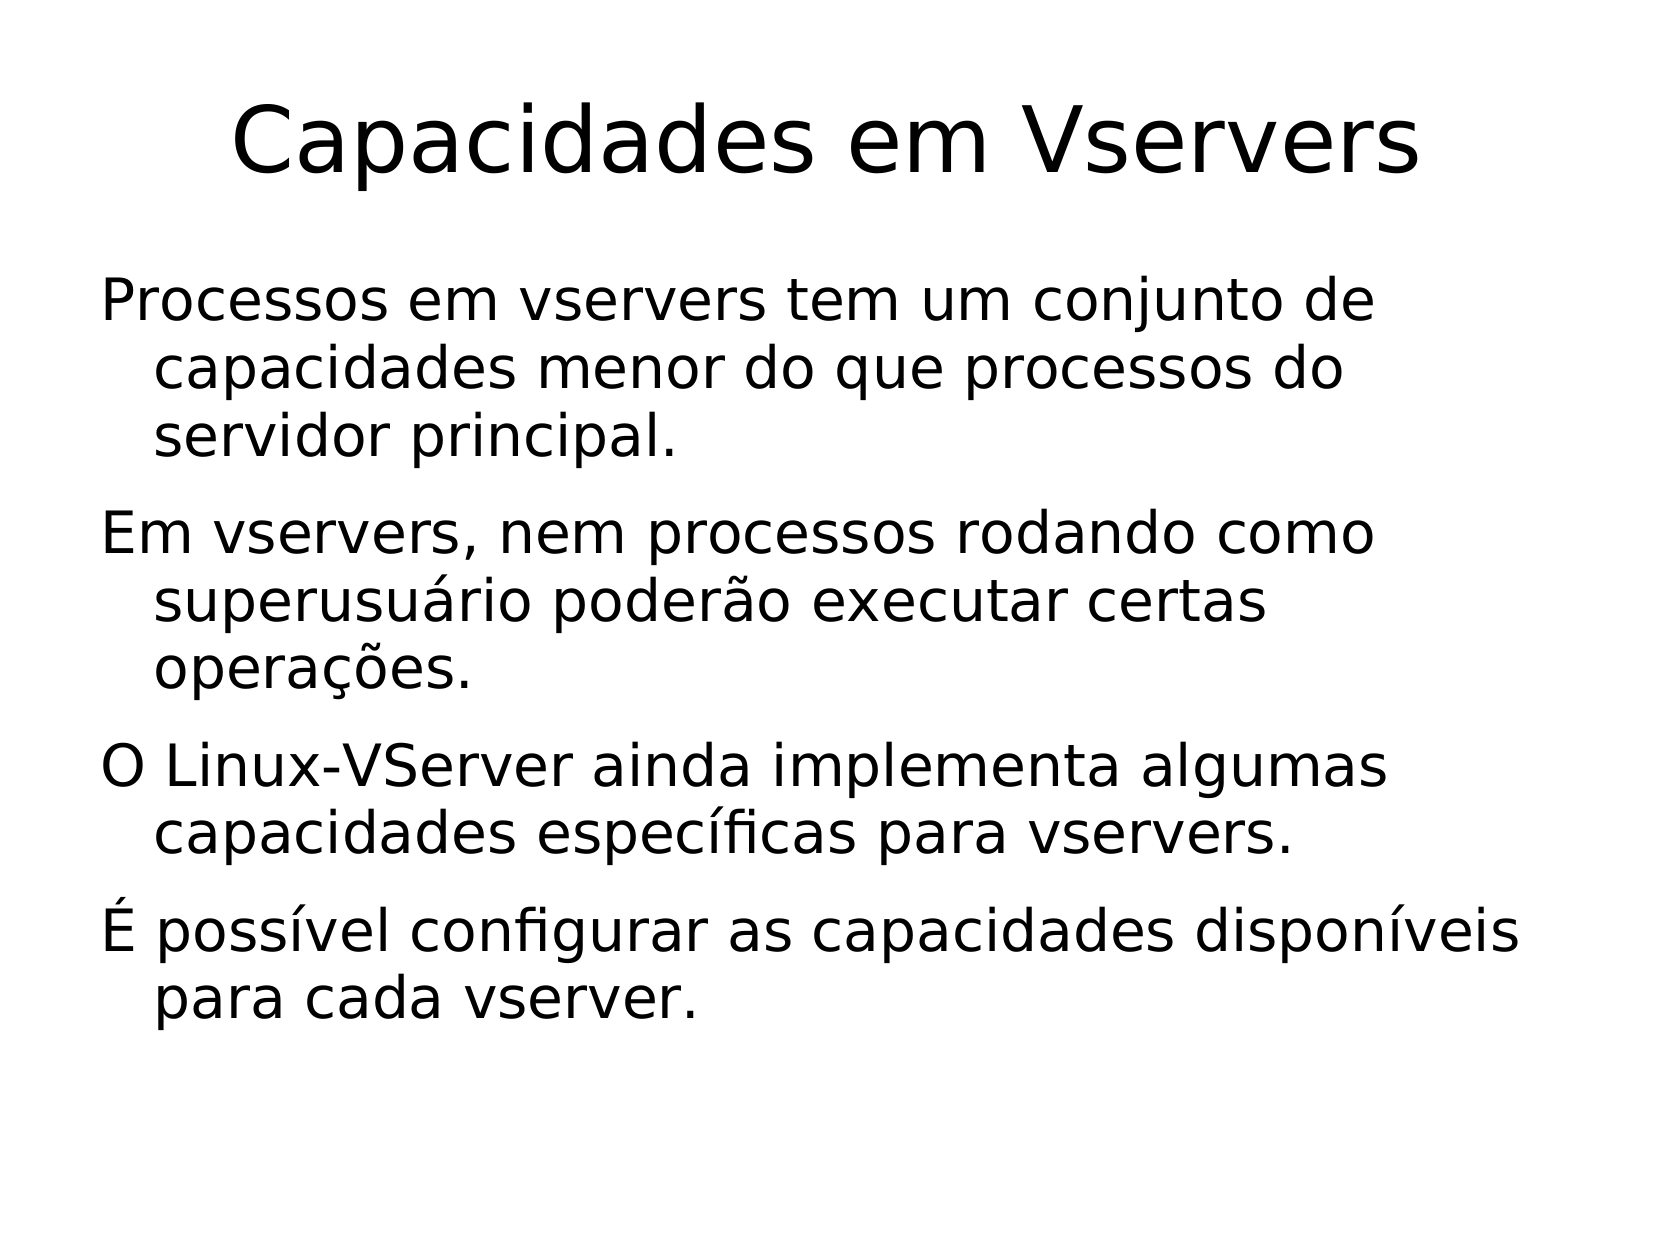

# Capacidades em Vservers
Processos em vservers tem um conjunto de capacidades menor do que processos do servidor principal.
Em vservers, nem processos rodando como superusuário poderão executar certas operações.
O Linux-VServer ainda implementa algumas capacidades específicas para vservers.
É possível configurar as capacidades disponíveis para cada vserver.